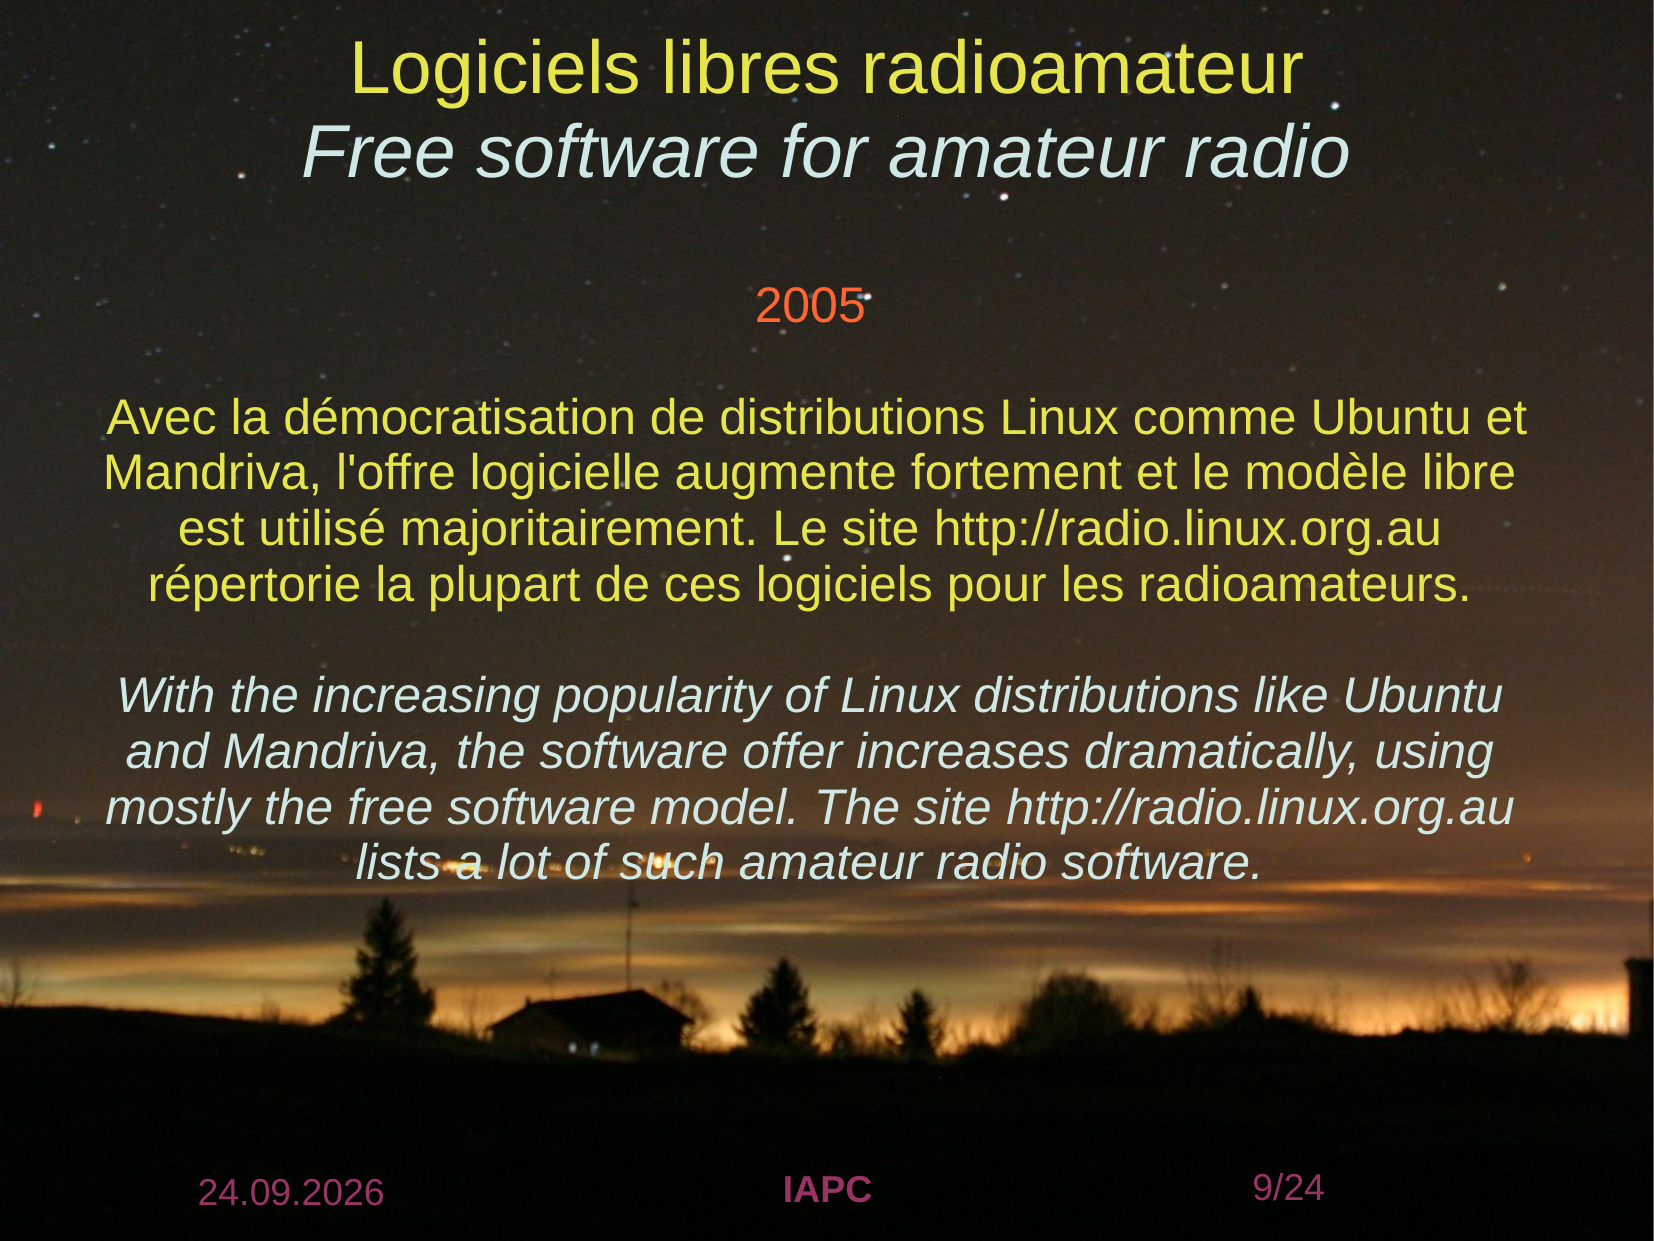

# Logiciels libres radioamateur Free software for amateur radio
2005
 Avec la démocratisation de distributions Linux comme Ubuntu et Mandriva, l'offre logicielle augmente fortement et le modèle libre est utilisé majoritairement. Le site http://radio.linux.org.au répertorie la plupart de ces logiciels pour les radioamateurs.
With the increasing popularity of Linux distributions like Ubuntu and Mandriva, the software offer increases dramatically, using mostly the free software model. The site http://radio.linux.org.au lists a lot of such amateur radio software.